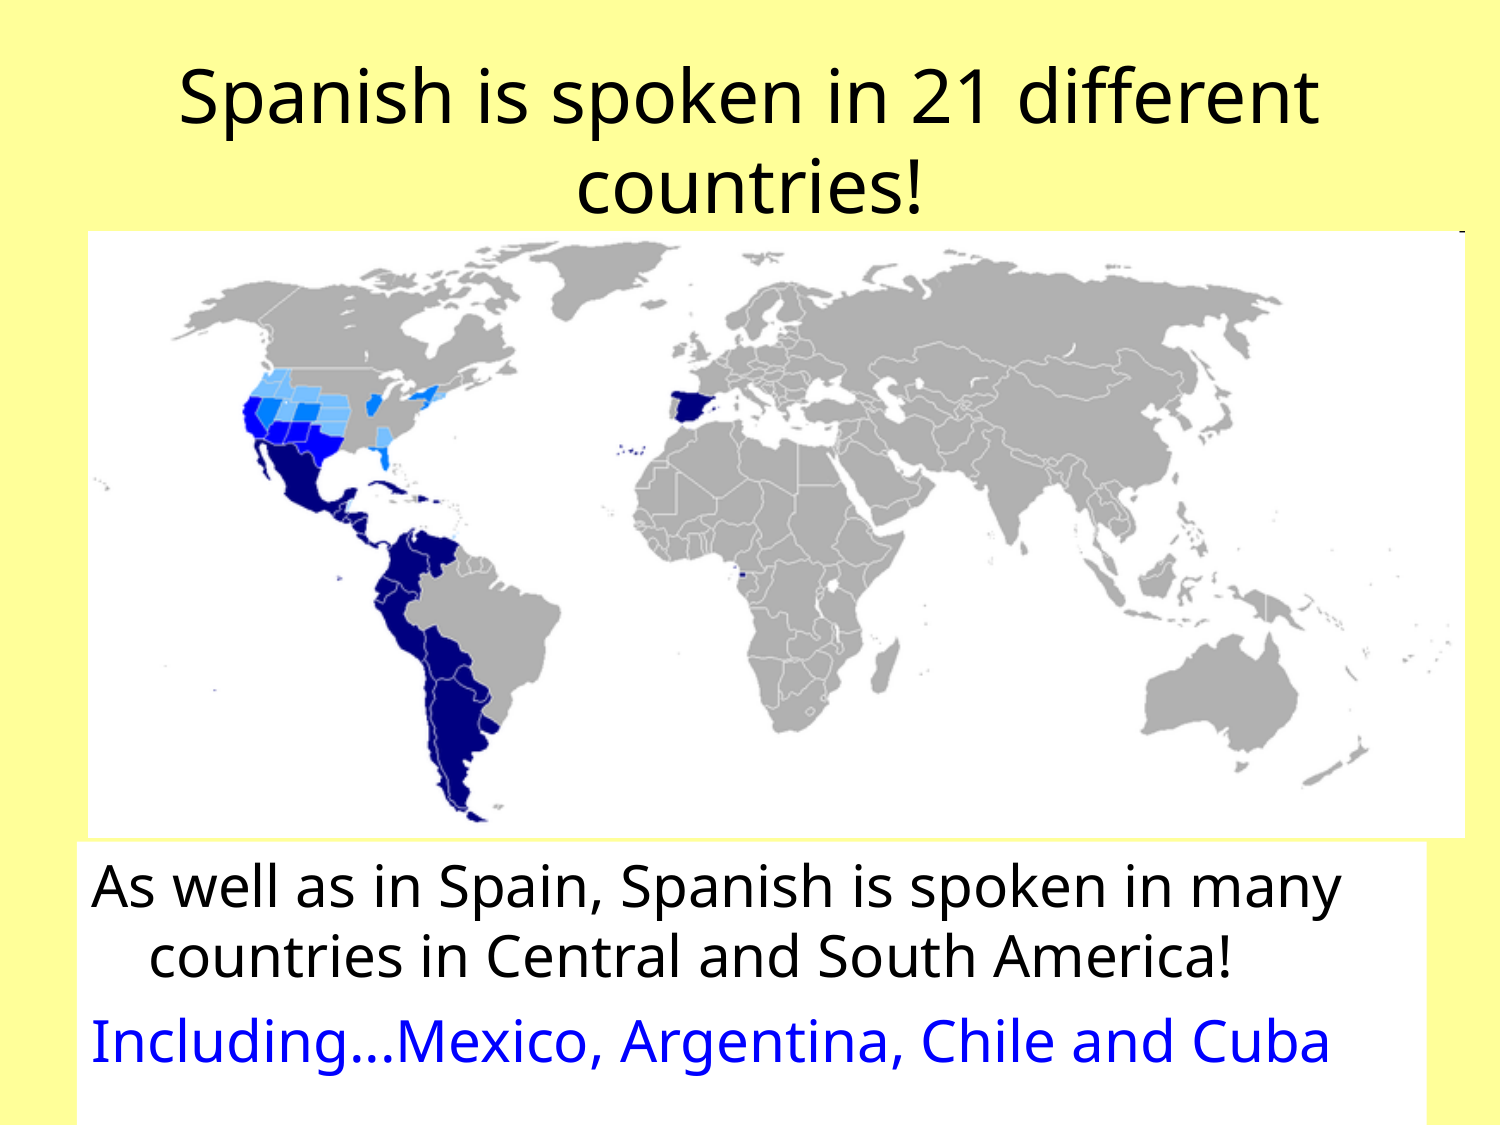

Spanish is spoken in 21 different countries!
As well as in Spain, Spanish is spoken in many countries in Central and South America!
Including...Mexico, Argentina, Chile and Cuba